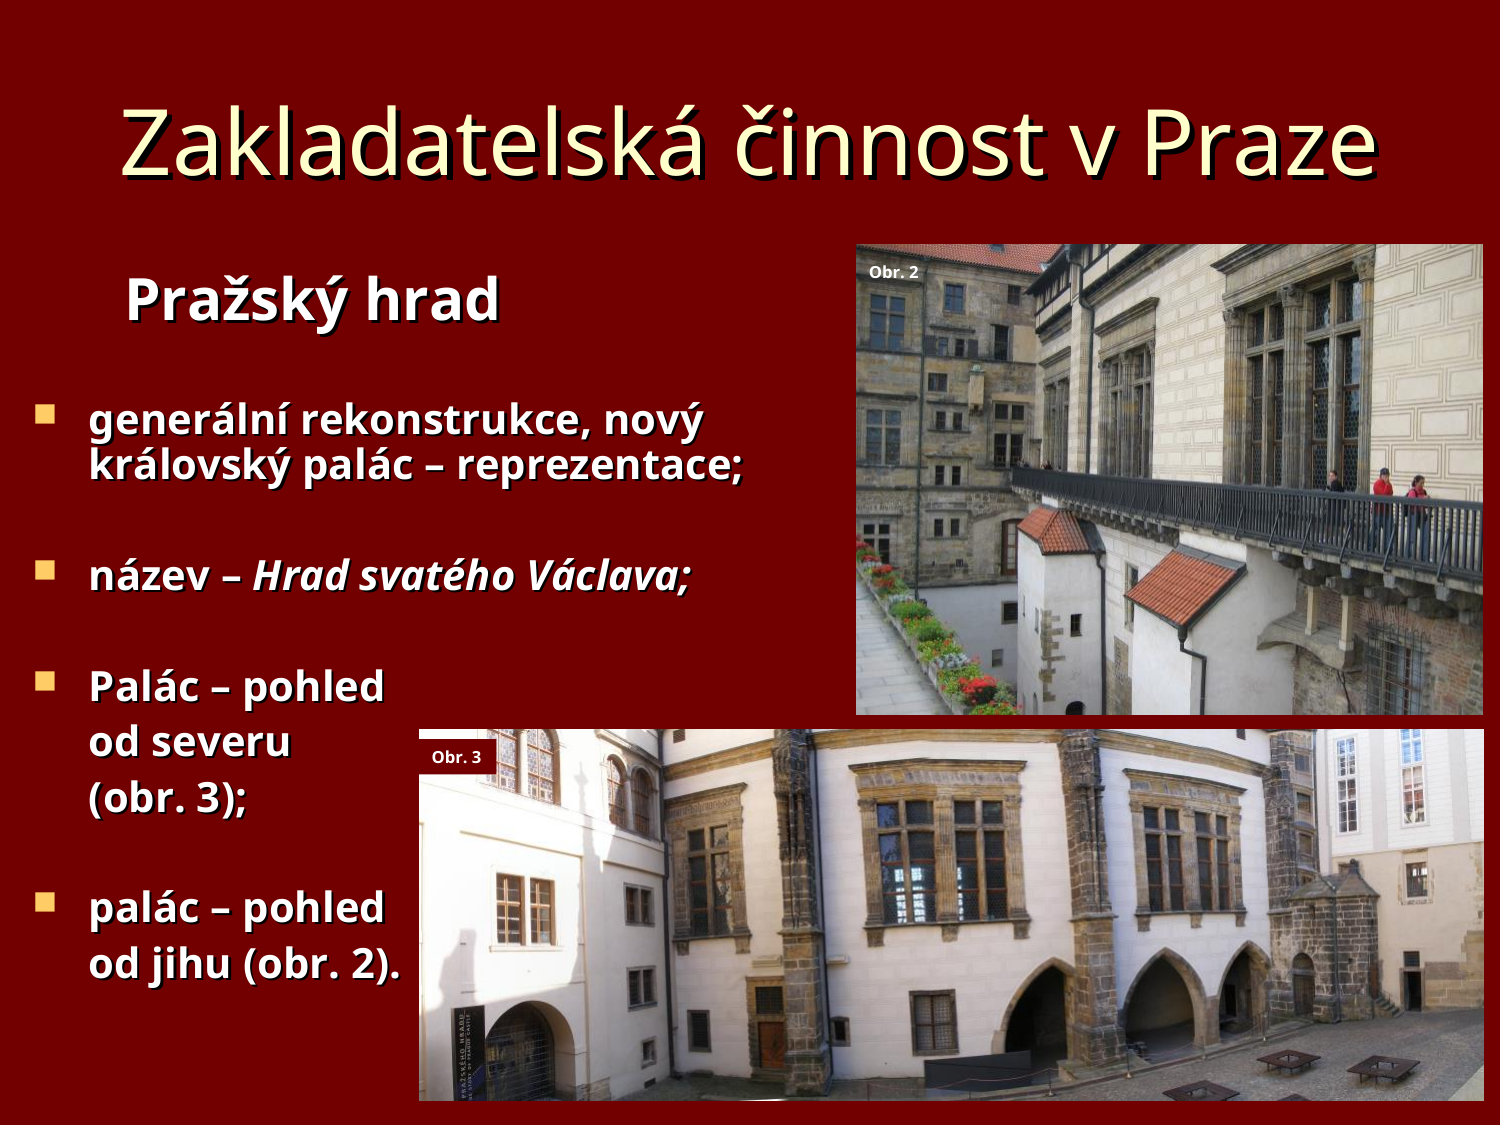

# Zakladatelská činnost v Praze
Obr. 2
 Pražský hrad
generální rekonstrukce, nový královský palác – reprezentace;
název – Hrad svatého Václava;
Palác – pohled
	od severu
	(obr. 3);
palác – pohled
	od jihu (obr. 2).
Obr. 3